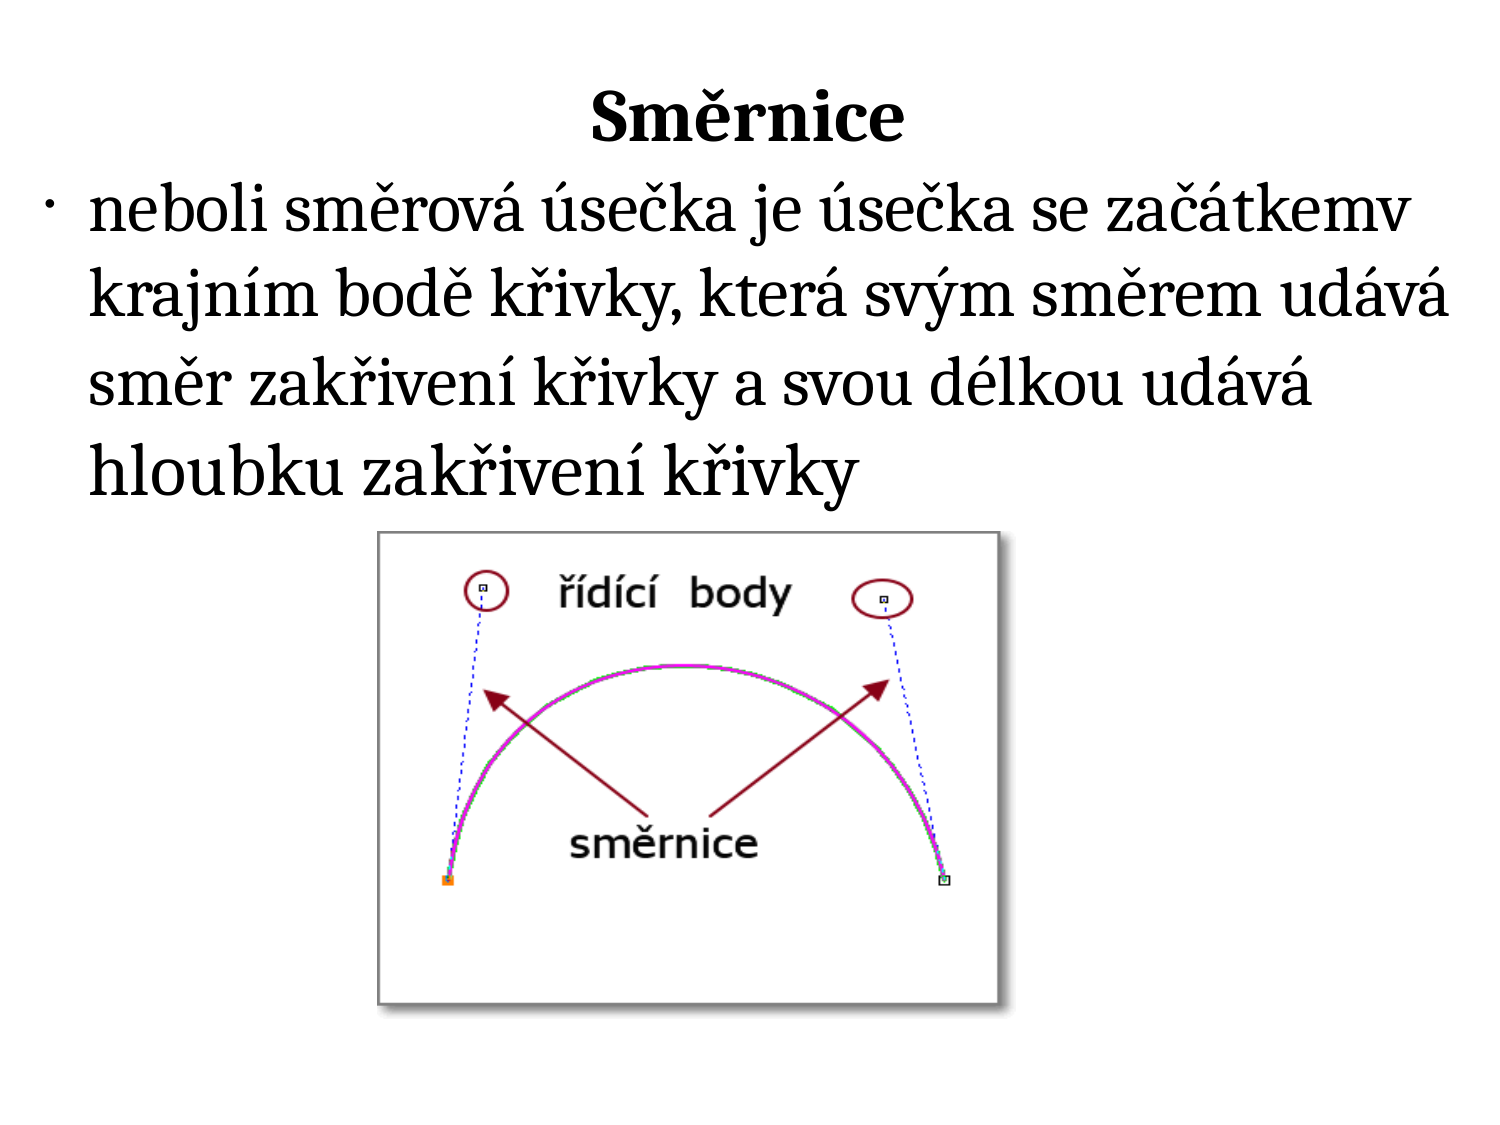

Směrnice
# neboli směrová úsečka je úsečka se začátkemv krajním bodě křivky, která svým směrem udává směr zakřivení křivky a svou délkou udává hloubku zakřivení křivky